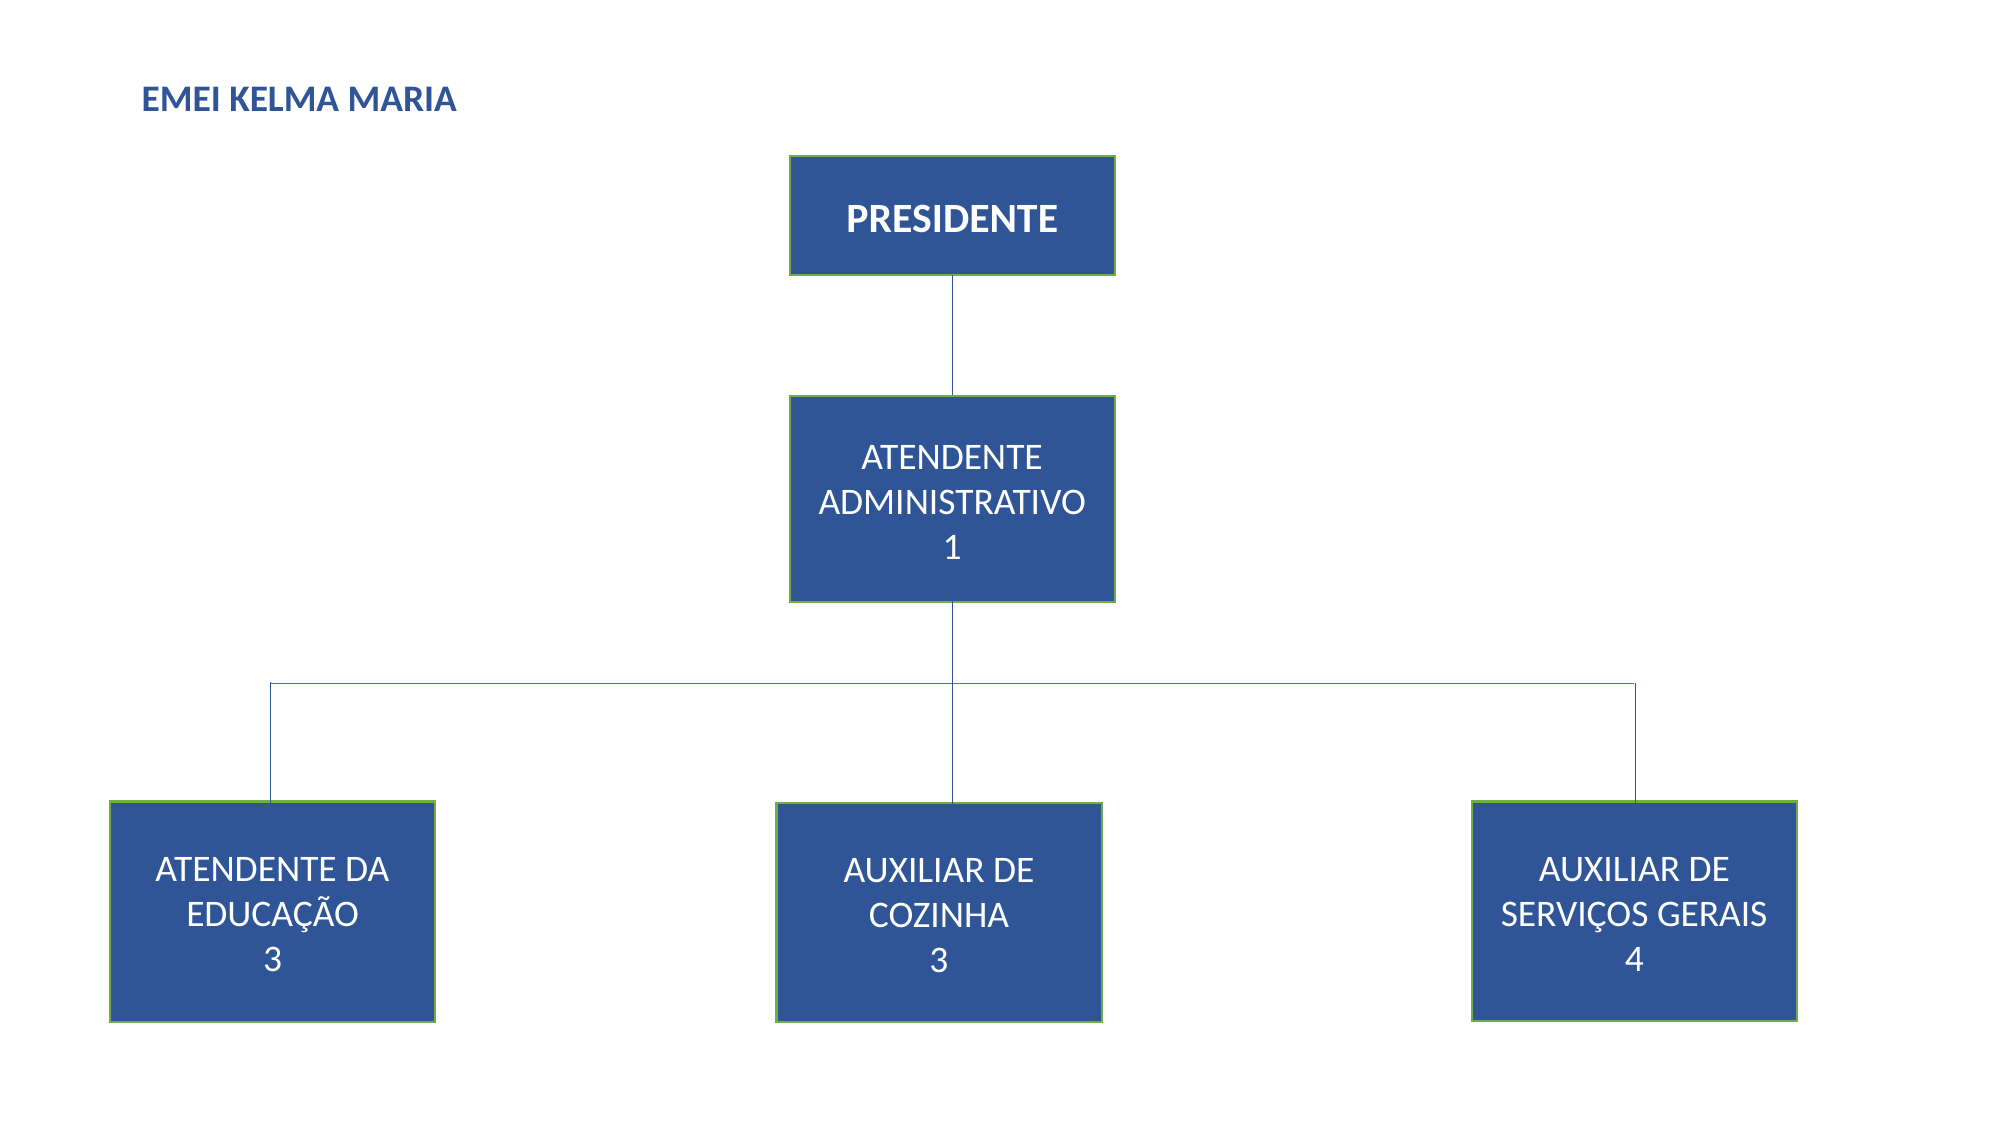

EMEI KELMA MARIA
PRESIDENTE
ATENDENTE ADMINISTRATIVO
1
ATENDENTE DA EDUCAÇÃO
3
AUXILIAR DE SERVIÇOS GERAIS
4
AUXILIAR DE COZINHA
3